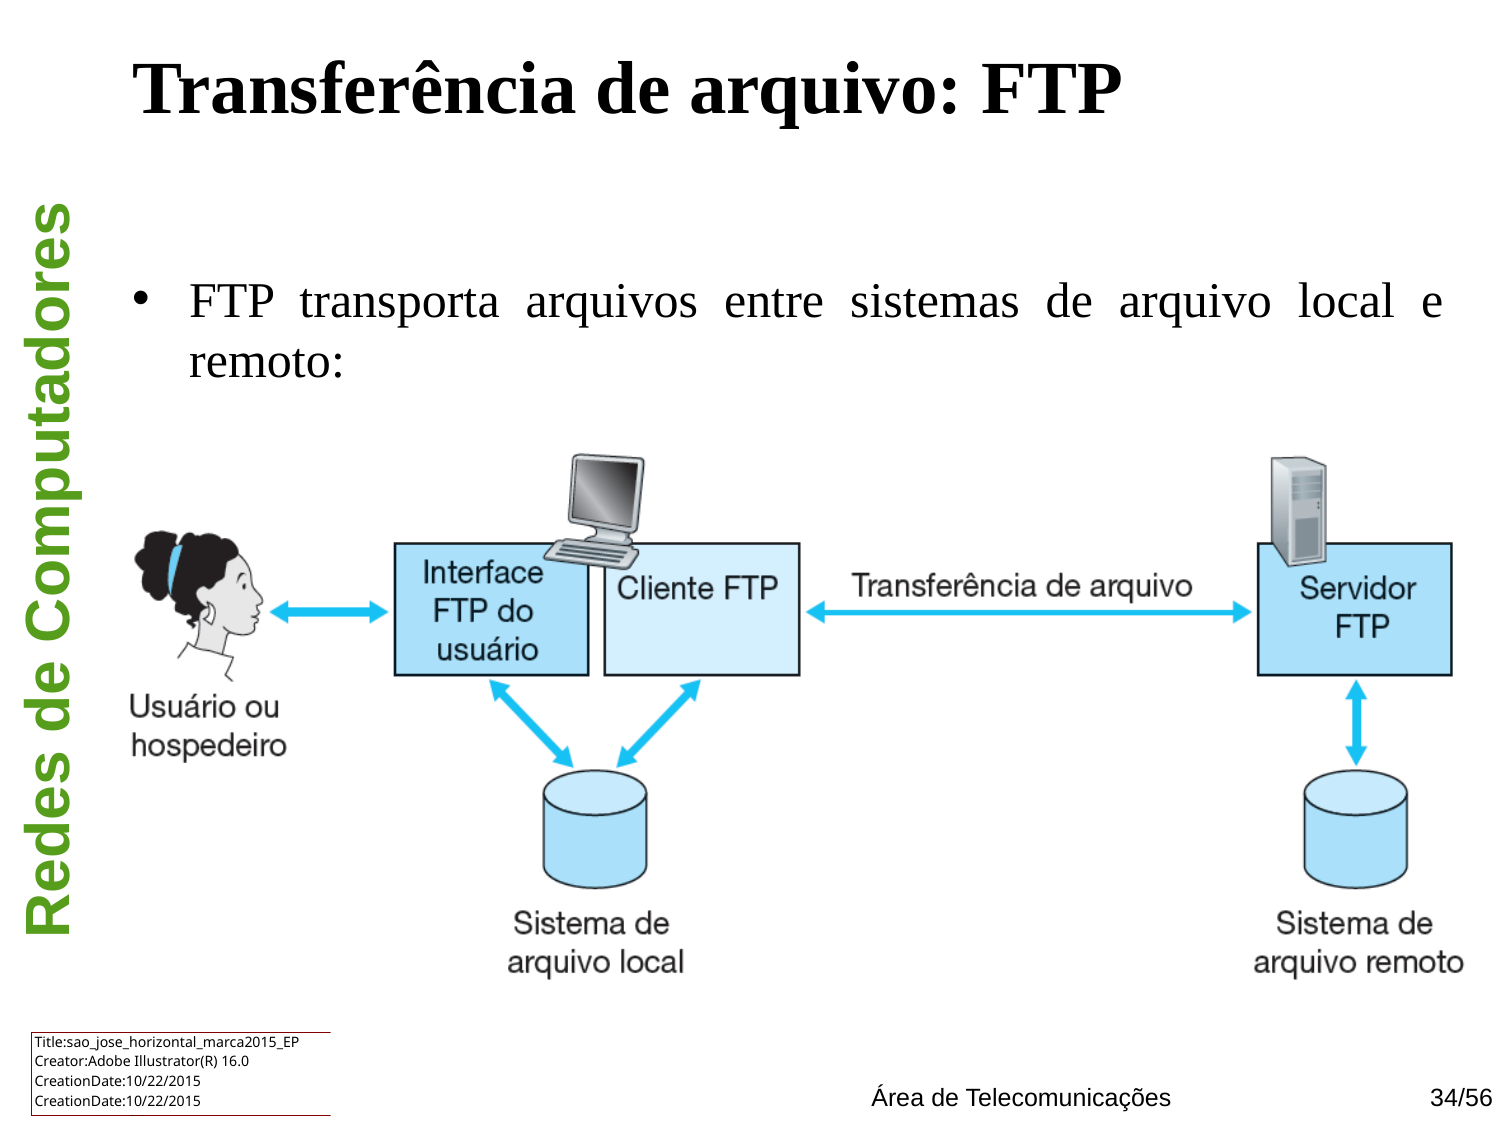

Transferência de arquivo: FTP
FTP transporta arquivos entre sistemas de arquivo local e remoto: